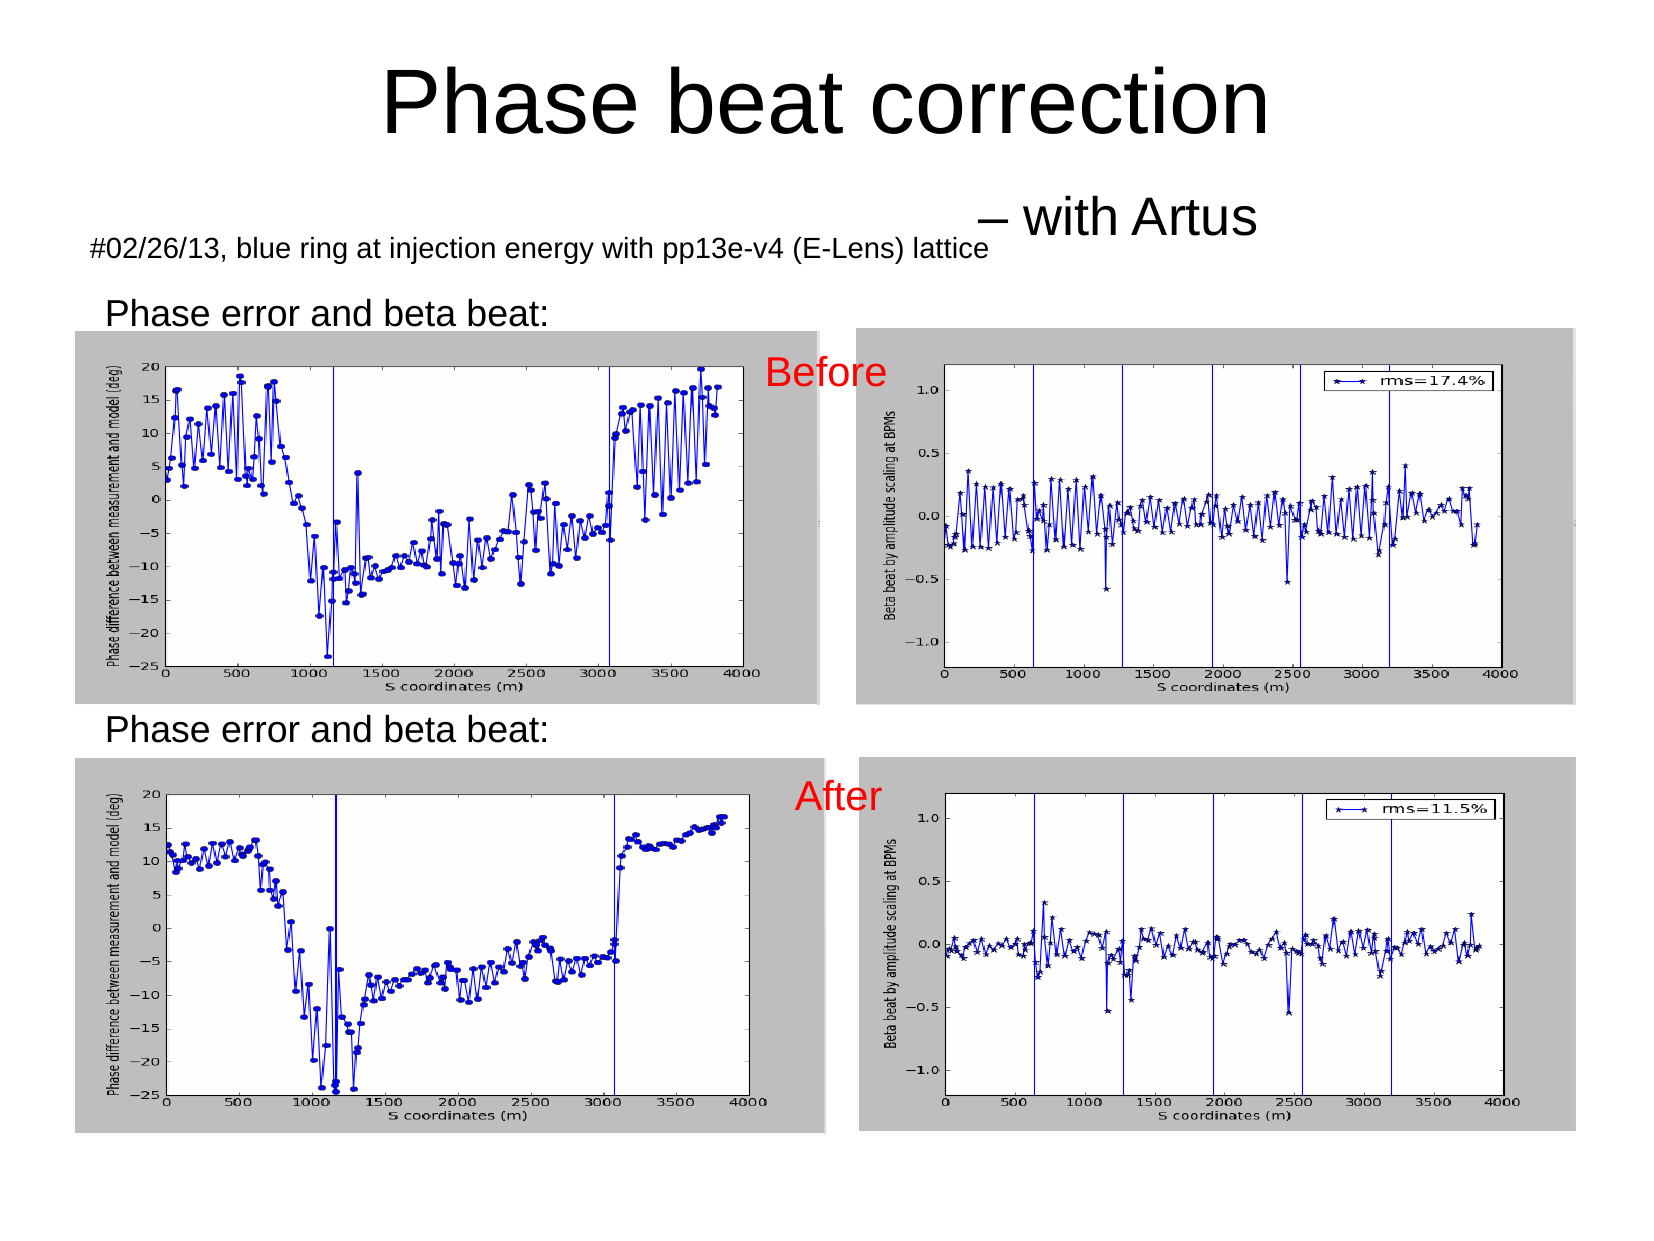

# Phase beat correction – with Artus
#02/26/13, blue ring at injection energy with pp13e-v4 (E-Lens) lattice
Phase error and beta beat:
Before
Phase error and beta beat:
After